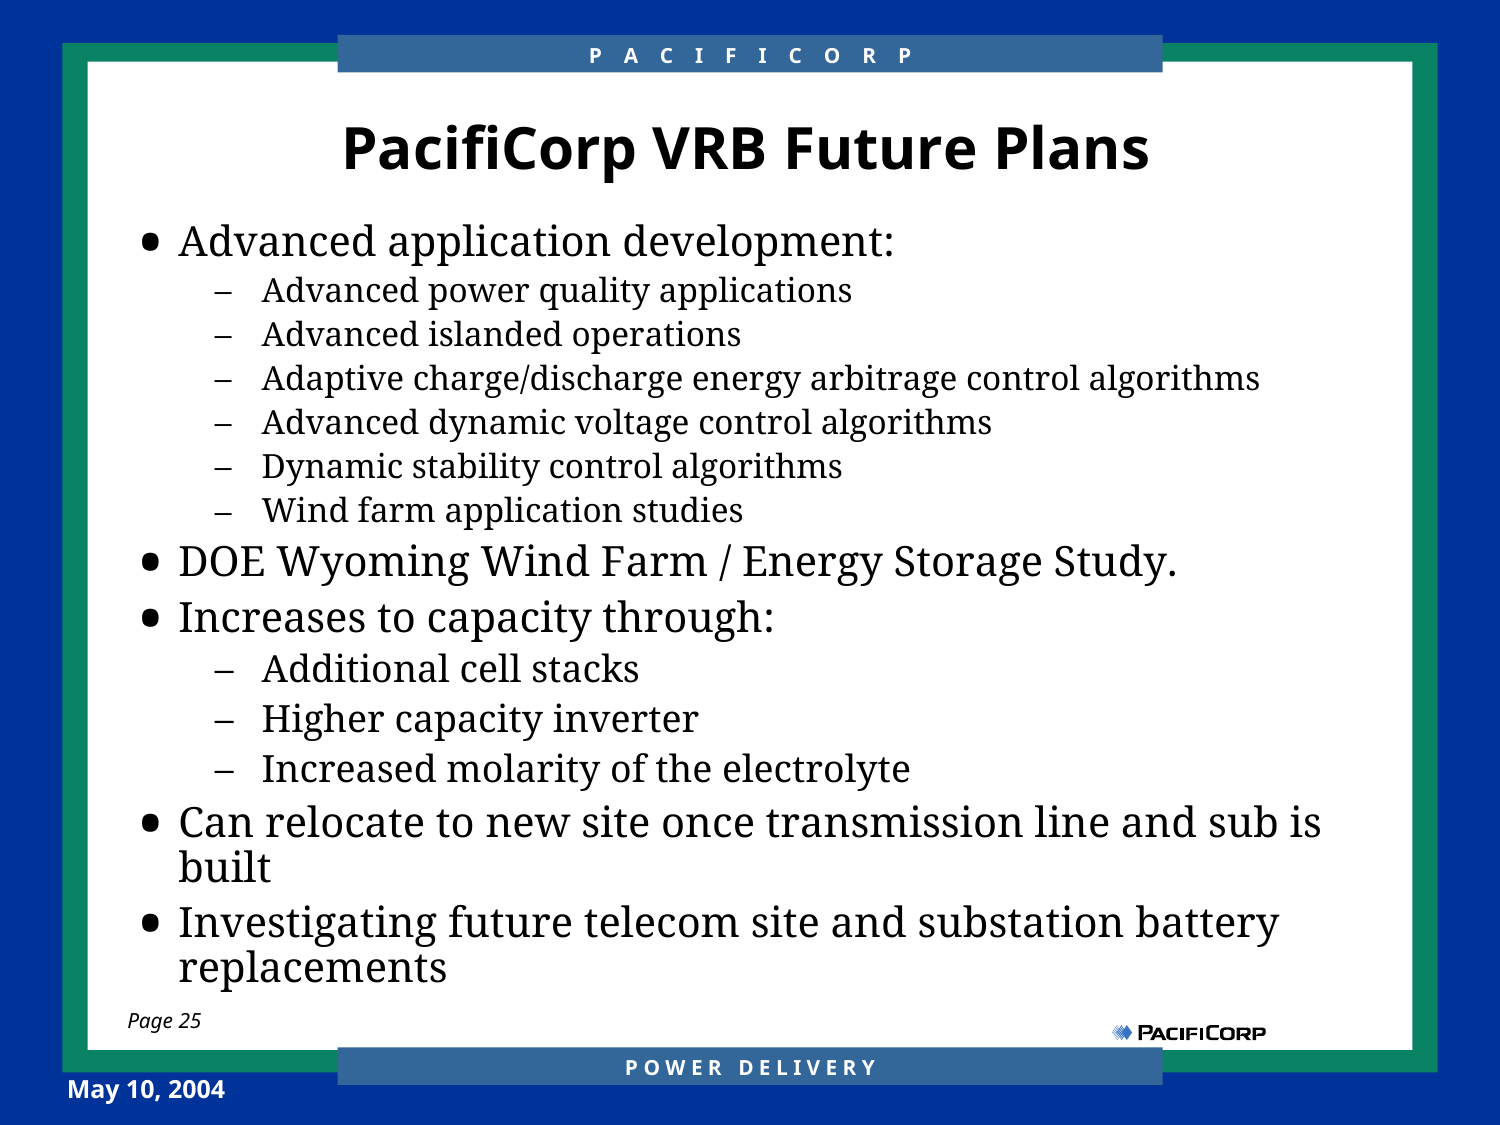

# PacifiCorp VRB Future Plans
Advanced application development:
Advanced power quality applications
Advanced islanded operations
Adaptive charge/discharge energy arbitrage control algorithms
Advanced dynamic voltage control algorithms
Dynamic stability control algorithms
Wind farm application studies
DOE Wyoming Wind Farm / Energy Storage Study.
Increases to capacity through:
Additional cell stacks
Higher capacity inverter
Increased molarity of the electrolyte
Can relocate to new site once transmission line and sub is built
Investigating future telecom site and substation battery replacements
25